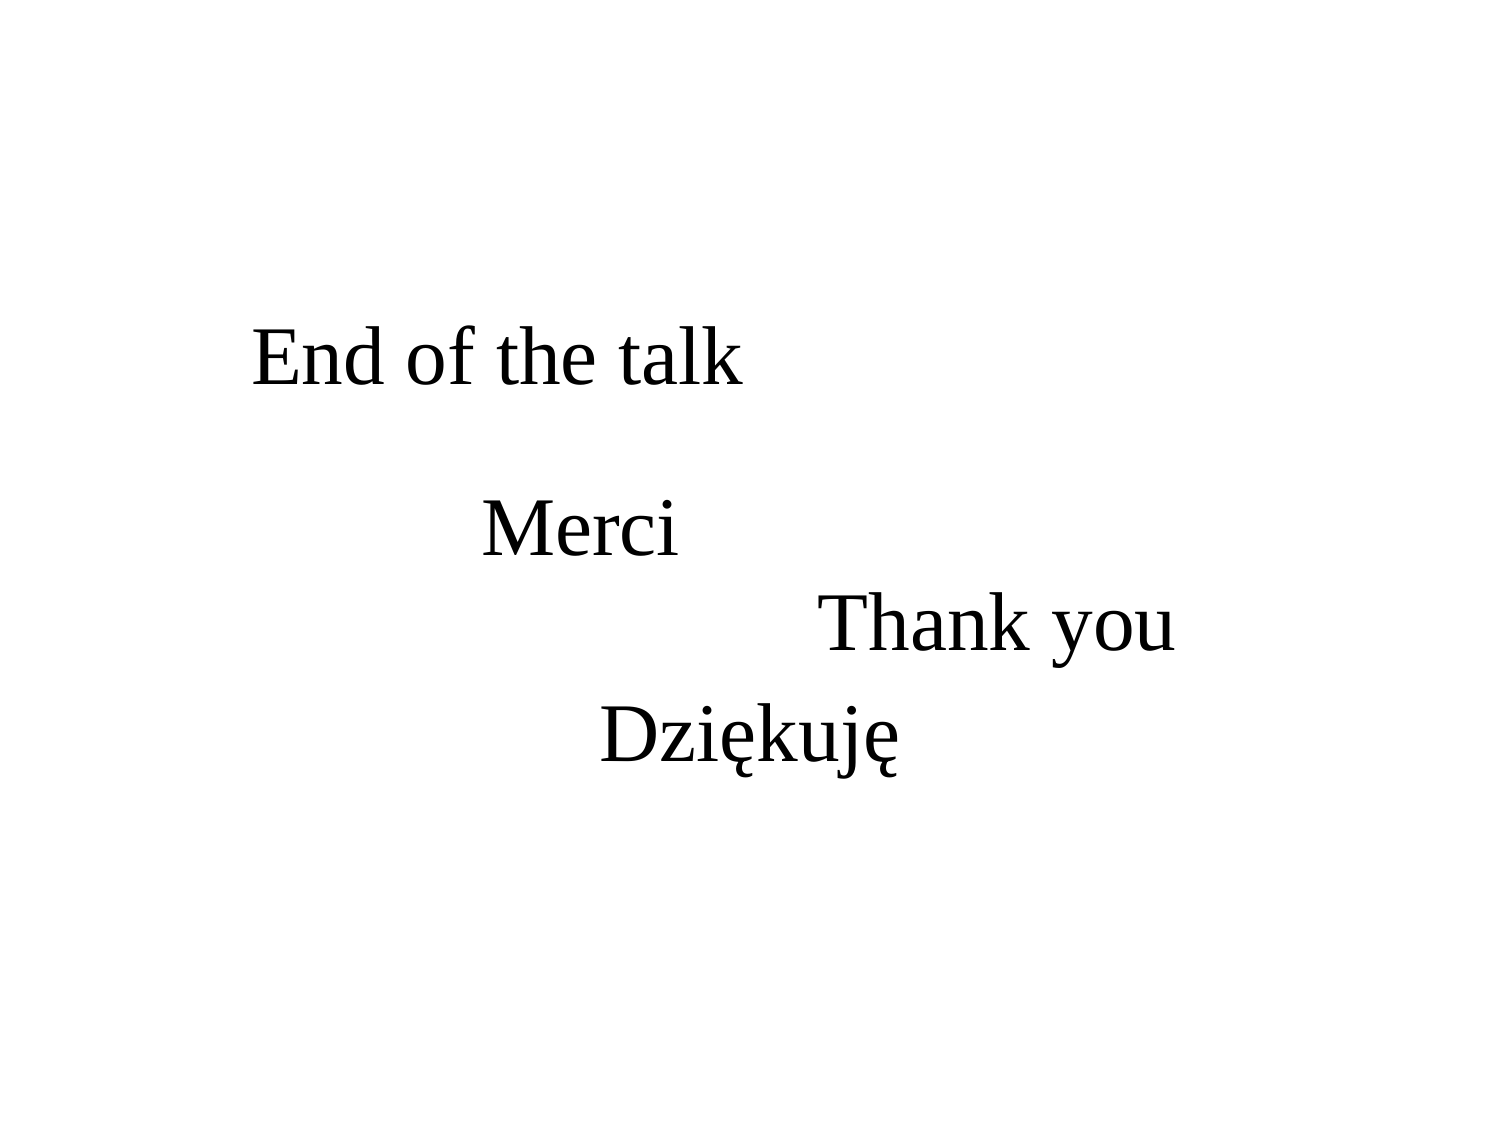

End of the talk
Merci
Thank you
Dziękuję